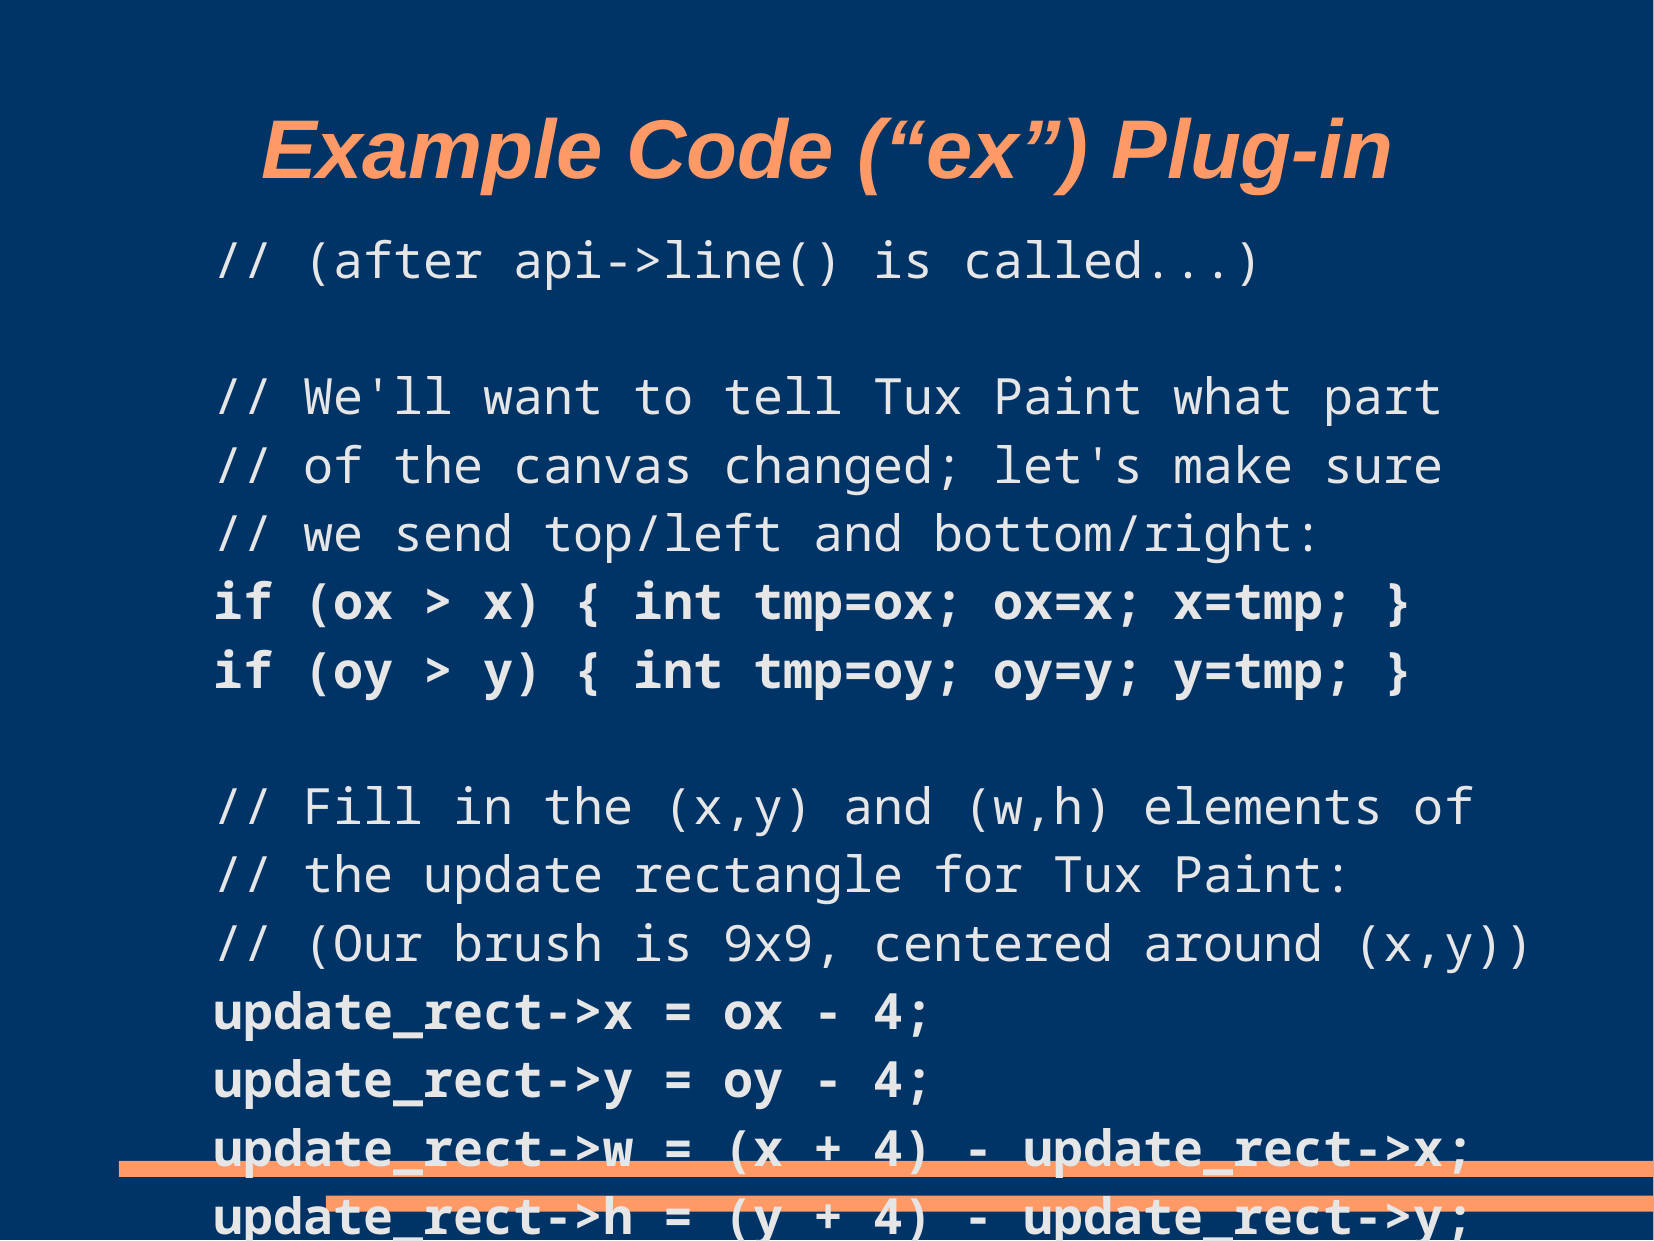

# Example Code (“ex”) Plug-in
 // (after api->line() is called...)
 // We'll want to tell Tux Paint what part
 // of the canvas changed; let's make sure
 // we send top/left and bottom/right:
 if (ox > x) { int tmp=ox; ox=x; x=tmp; }
 if (oy > y) { int tmp=oy; oy=y; y=tmp; }
 // Fill in the (x,y) and (w,h) elements of
 // the update rectangle for Tux Paint:
 // (Our brush is 9x9, centered around (x,y))
 update_rect->x = ox - 4;
 update_rect->y = oy - 4;
 update_rect->w = (x + 4) - update_rect->x;
 update_rect->h = (y + 4) - update_rect->y;
 // still a little more...